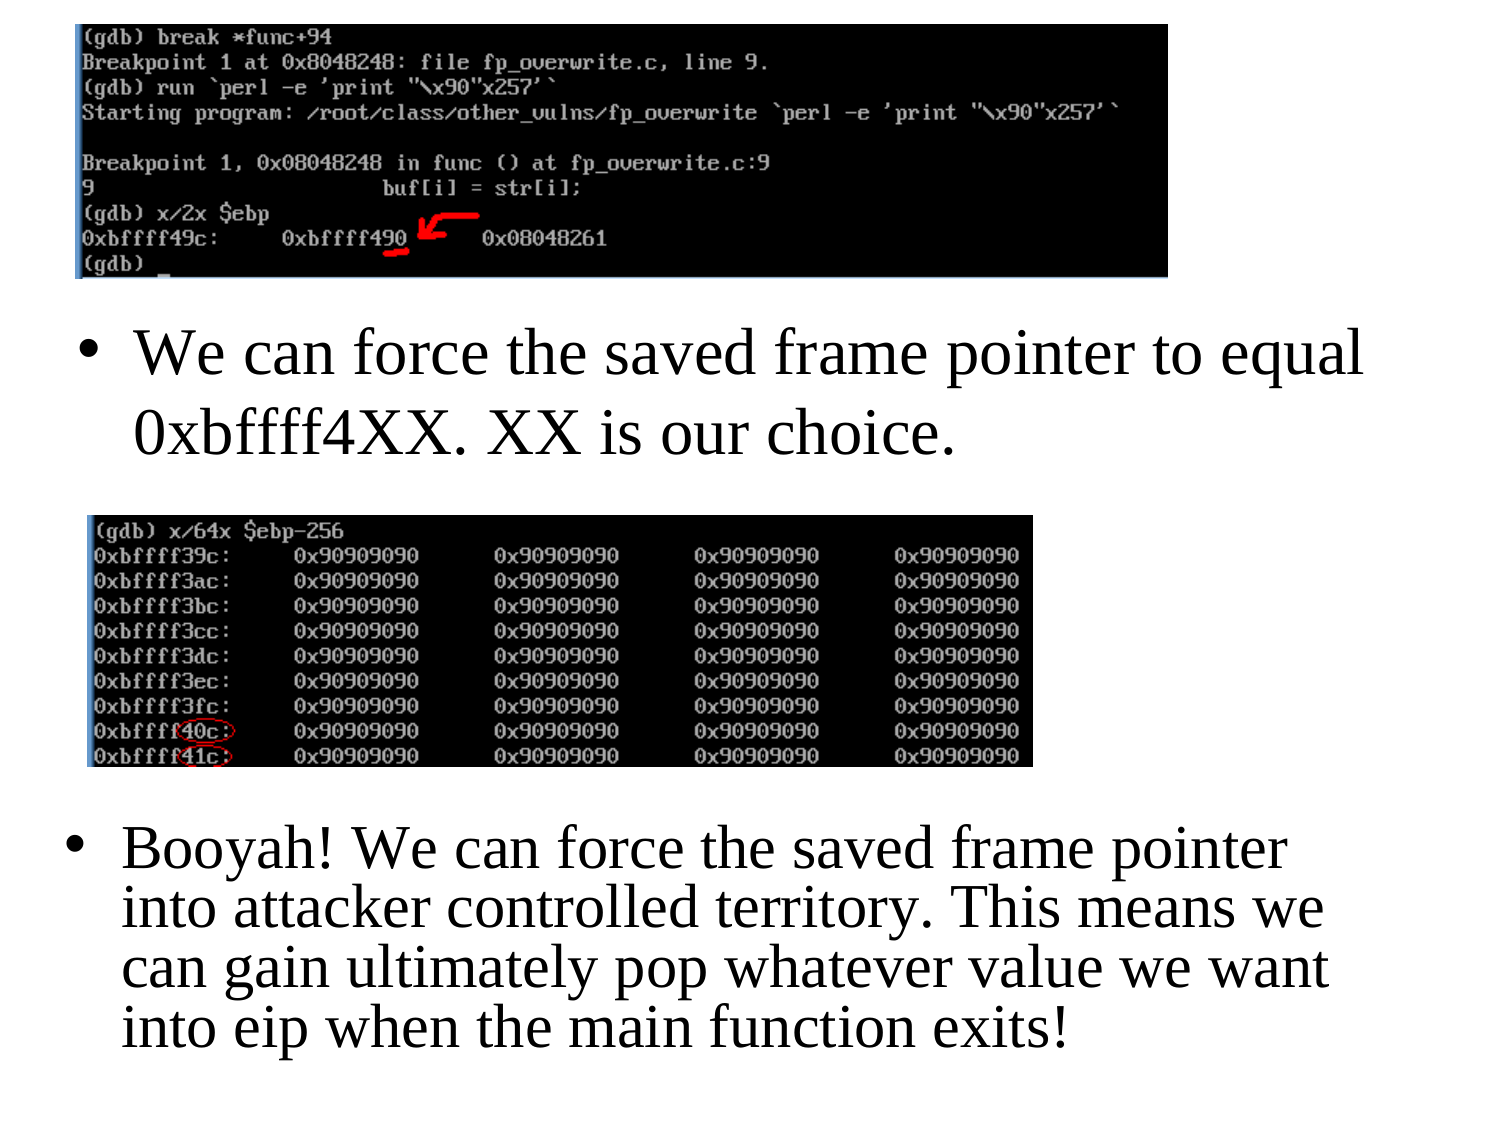

# We can force the saved frame pointer to equal 0xbffff4XX. XX is our choice.
Booyah! We can force the saved frame pointer into attacker controlled territory. This means we can gain ultimately pop whatever value we want into eip when the main function exits!